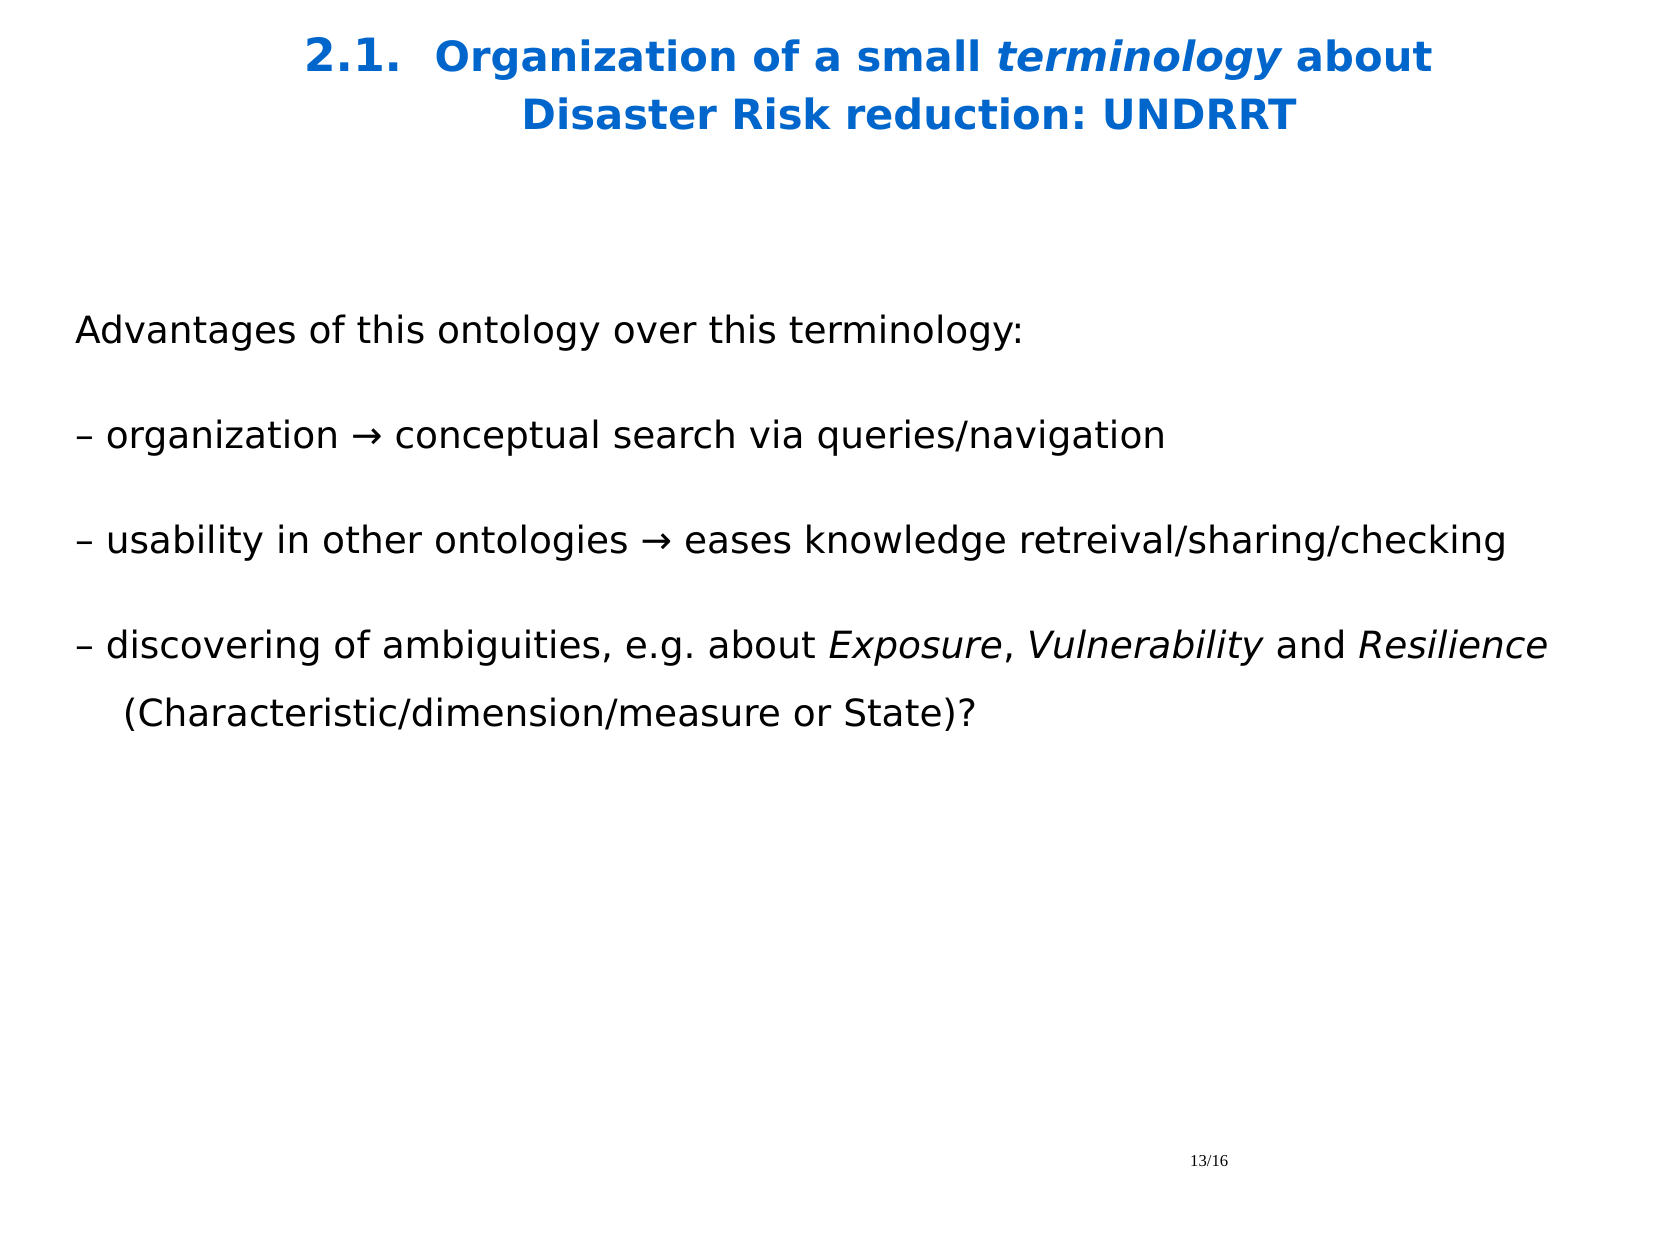

# 2.1. Organization of a small terminology about     Disaster Risk reduction: UNDRRT
Advantages of this ontology over this terminology:
– organization → conceptual search via queries/navigation
– usability in other ontologies → eases knowledge retreival/sharing/checking
– discovering of ambiguities, e.g. about Exposure, Vulnerability and Resilience
 (Characteristic/dimension/measure or State)?